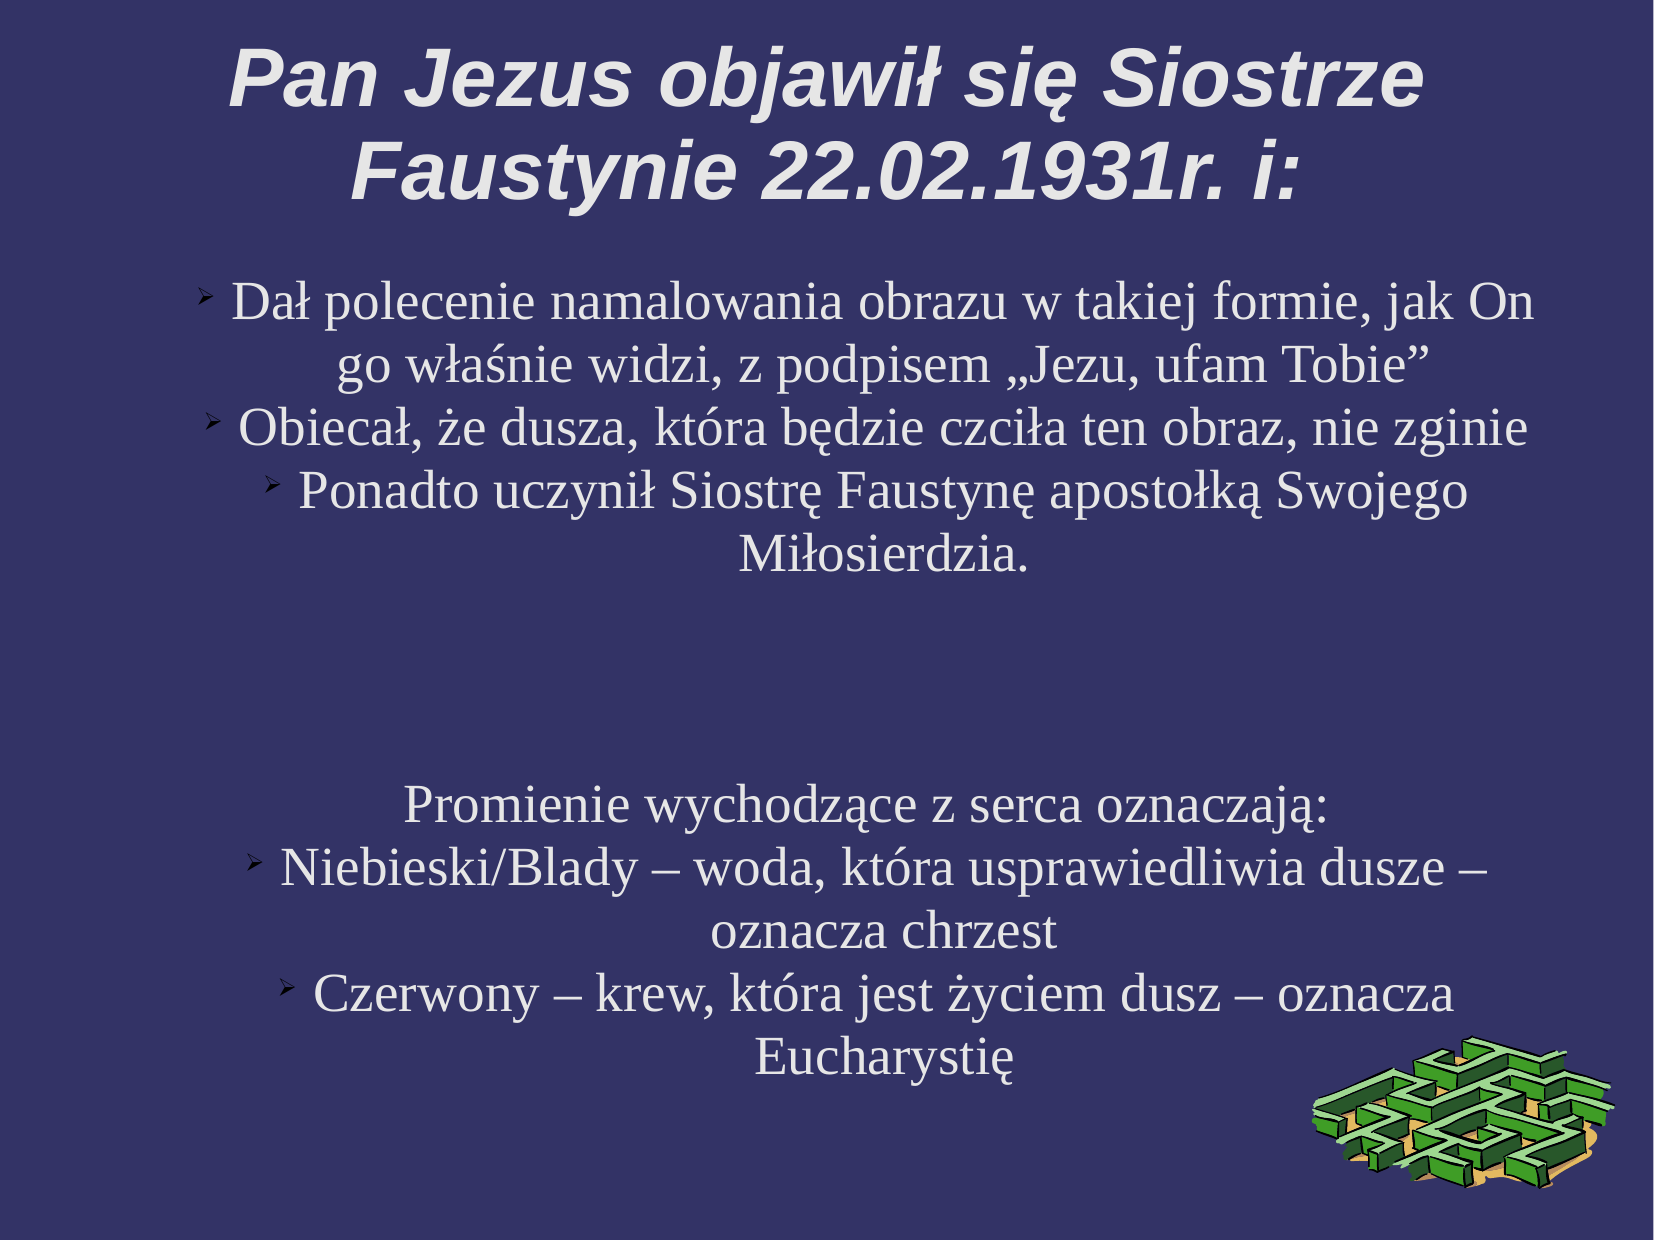

# Pan Jezus objawił się Siostrze Faustynie 22.02.1931r. i:
Dał polecenie namalowania obrazu w takiej formie, jak On go właśnie widzi, z podpisem „Jezu, ufam Tobie”
Obiecał, że dusza, która będzie czciła ten obraz, nie zginie
Ponadto uczynił Siostrę Faustynę apostołką Swojego Miłosierdzia.
Promienie wychodzące z serca oznaczają:
Niebieski/Blady – woda, która usprawiedliwia dusze – oznacza chrzest
Czerwony – krew, która jest życiem dusz – oznacza Eucharystię